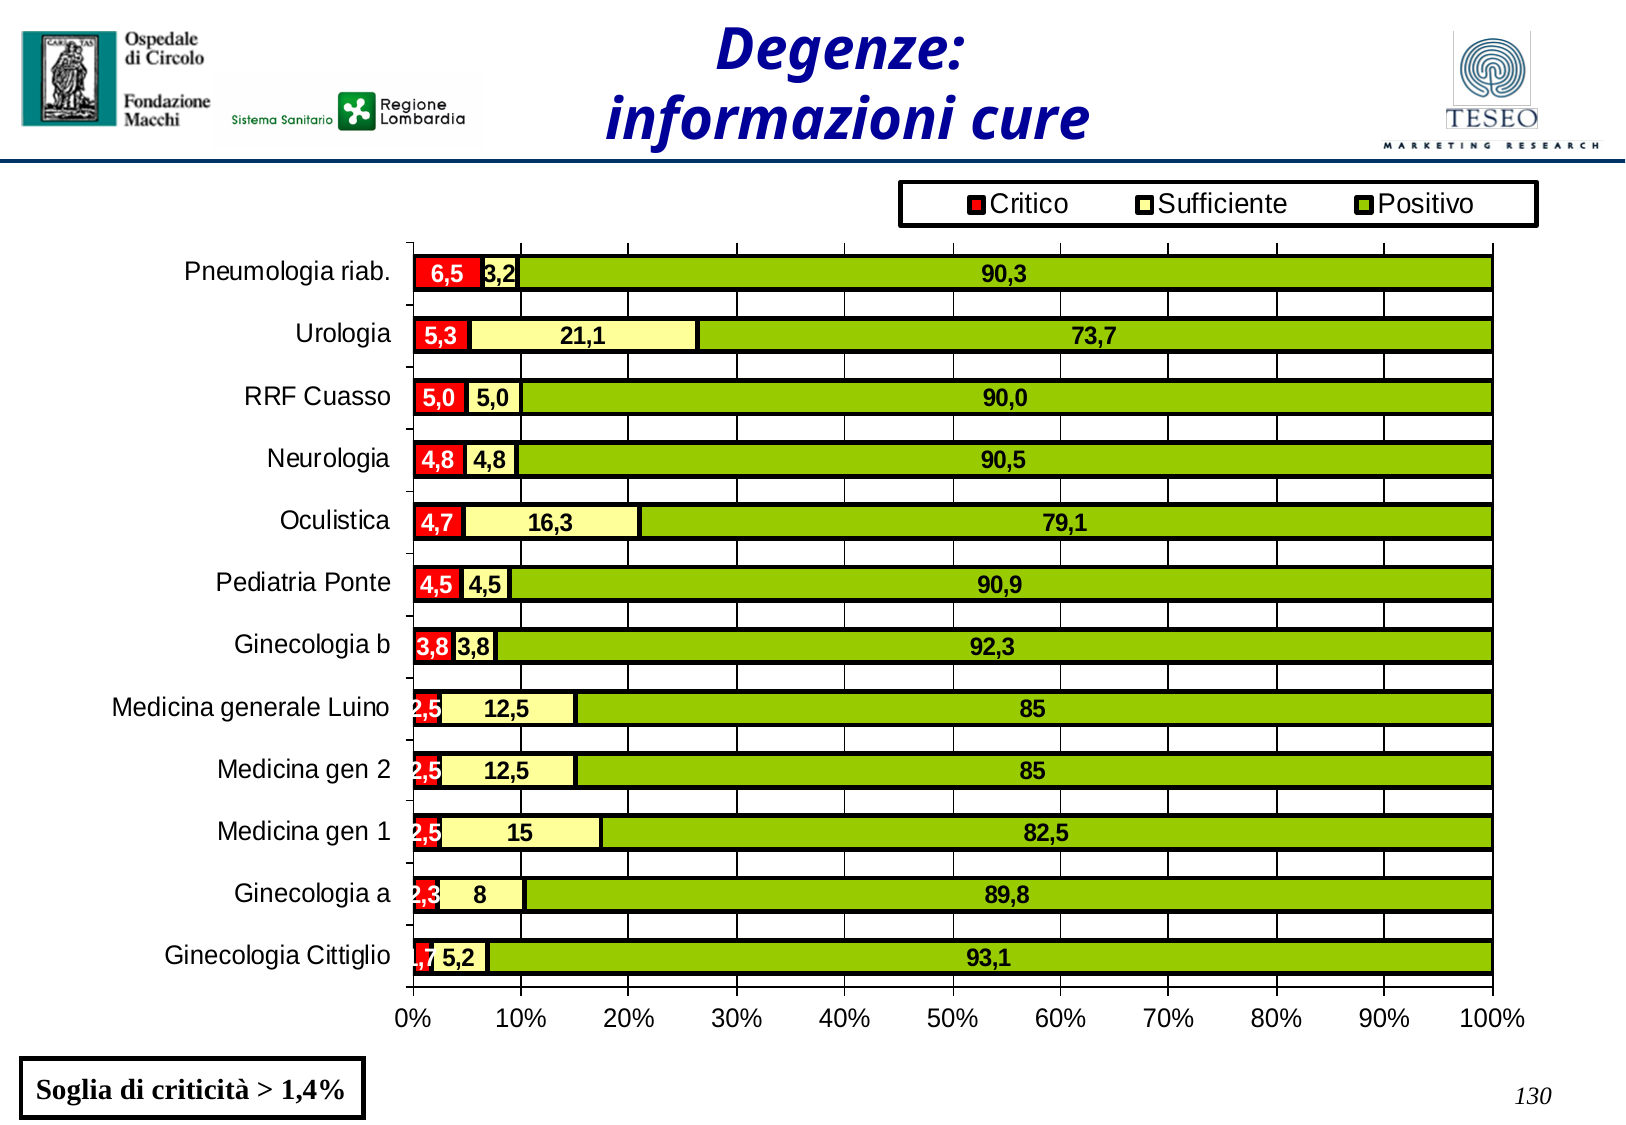

Degenze:
informazioni cure
Soglia di criticità > 1,4%